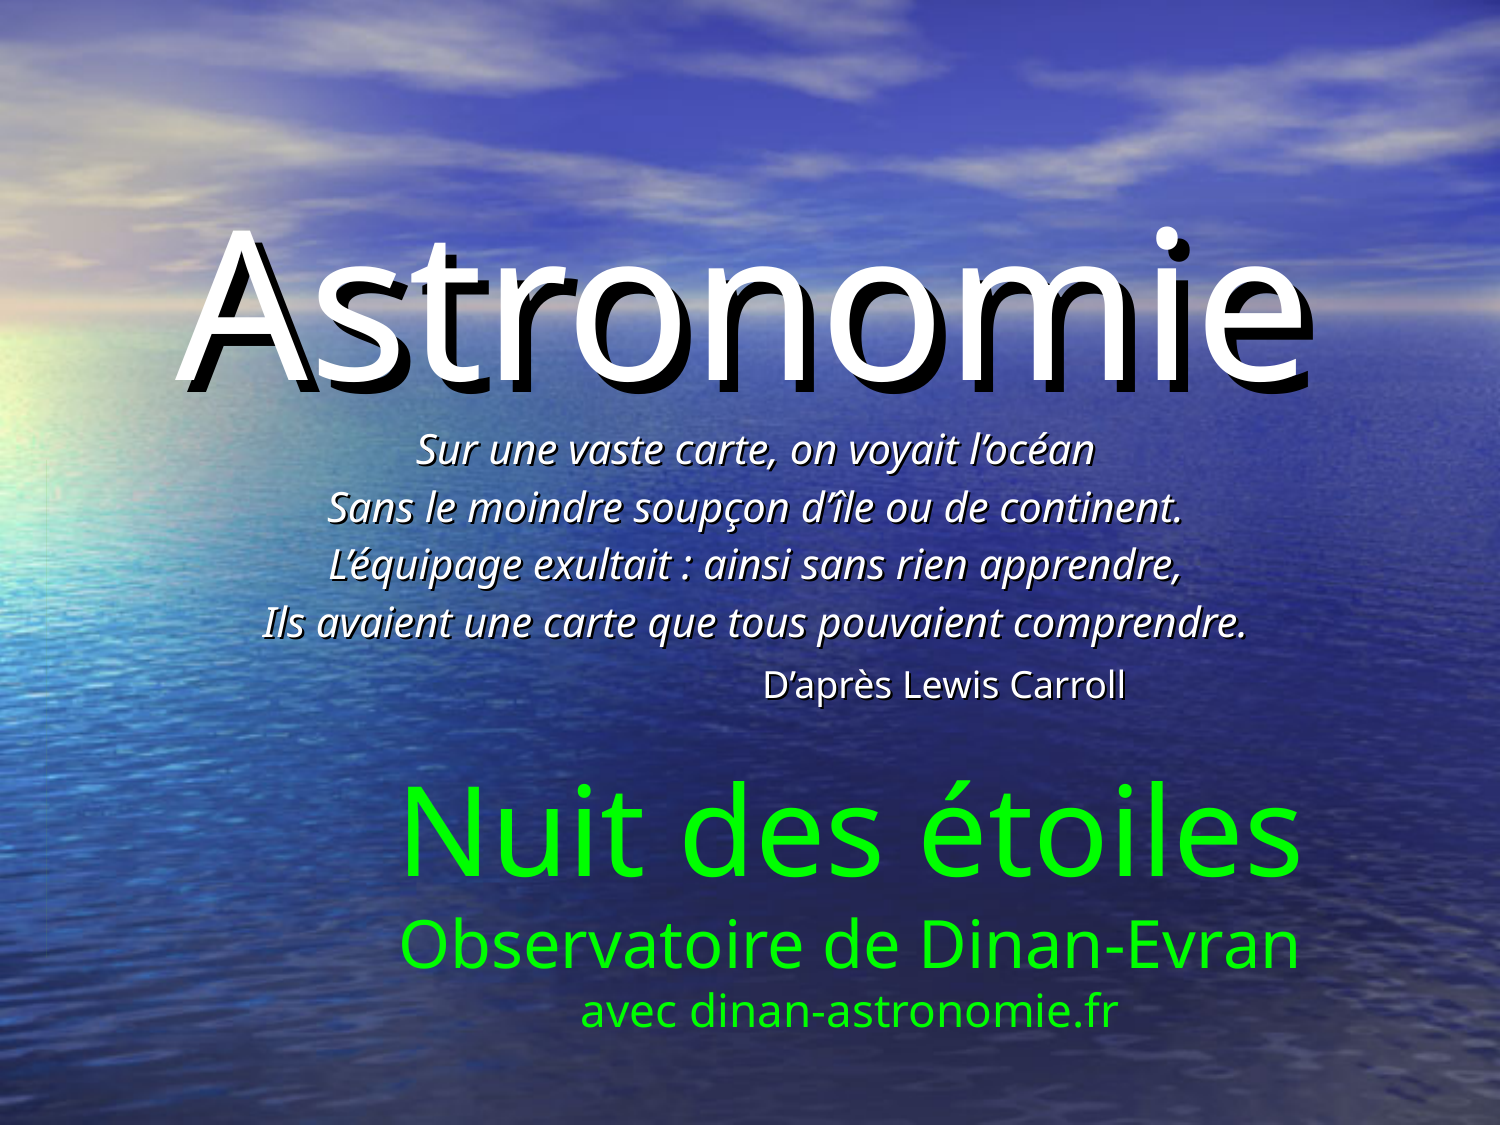

# Astronomie
Sur une vaste carte, on voyait l’océan
Sans le moindre soupçon d’île ou de continent.
L’équipage exultait : ainsi sans rien apprendre,
Ils avaient une carte que tous pouvaient comprendre.
 D’après Lewis Carroll
Nuit des étoiles
Observatoire de Dinan-Evran
avec dinan-astronomie.fr